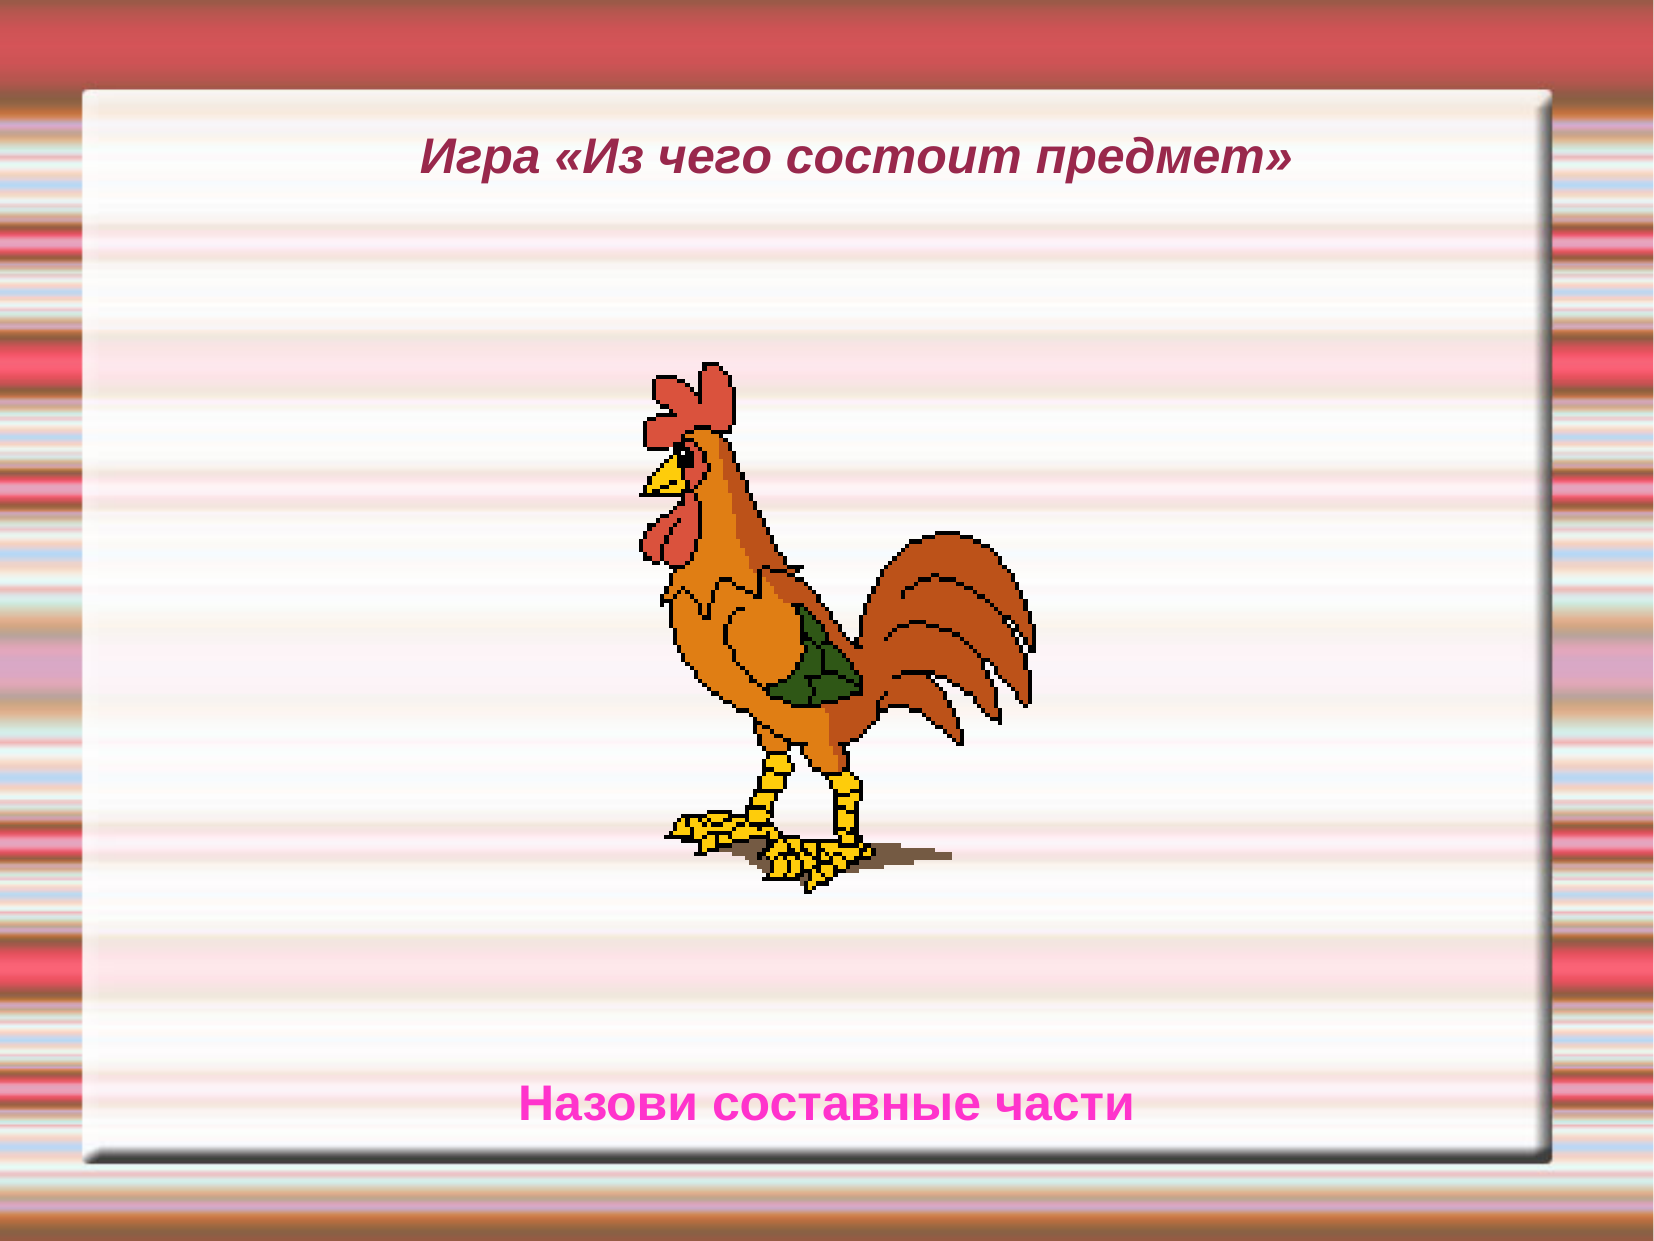

# Игра «Из чего состоит предмет»
Назови составные части